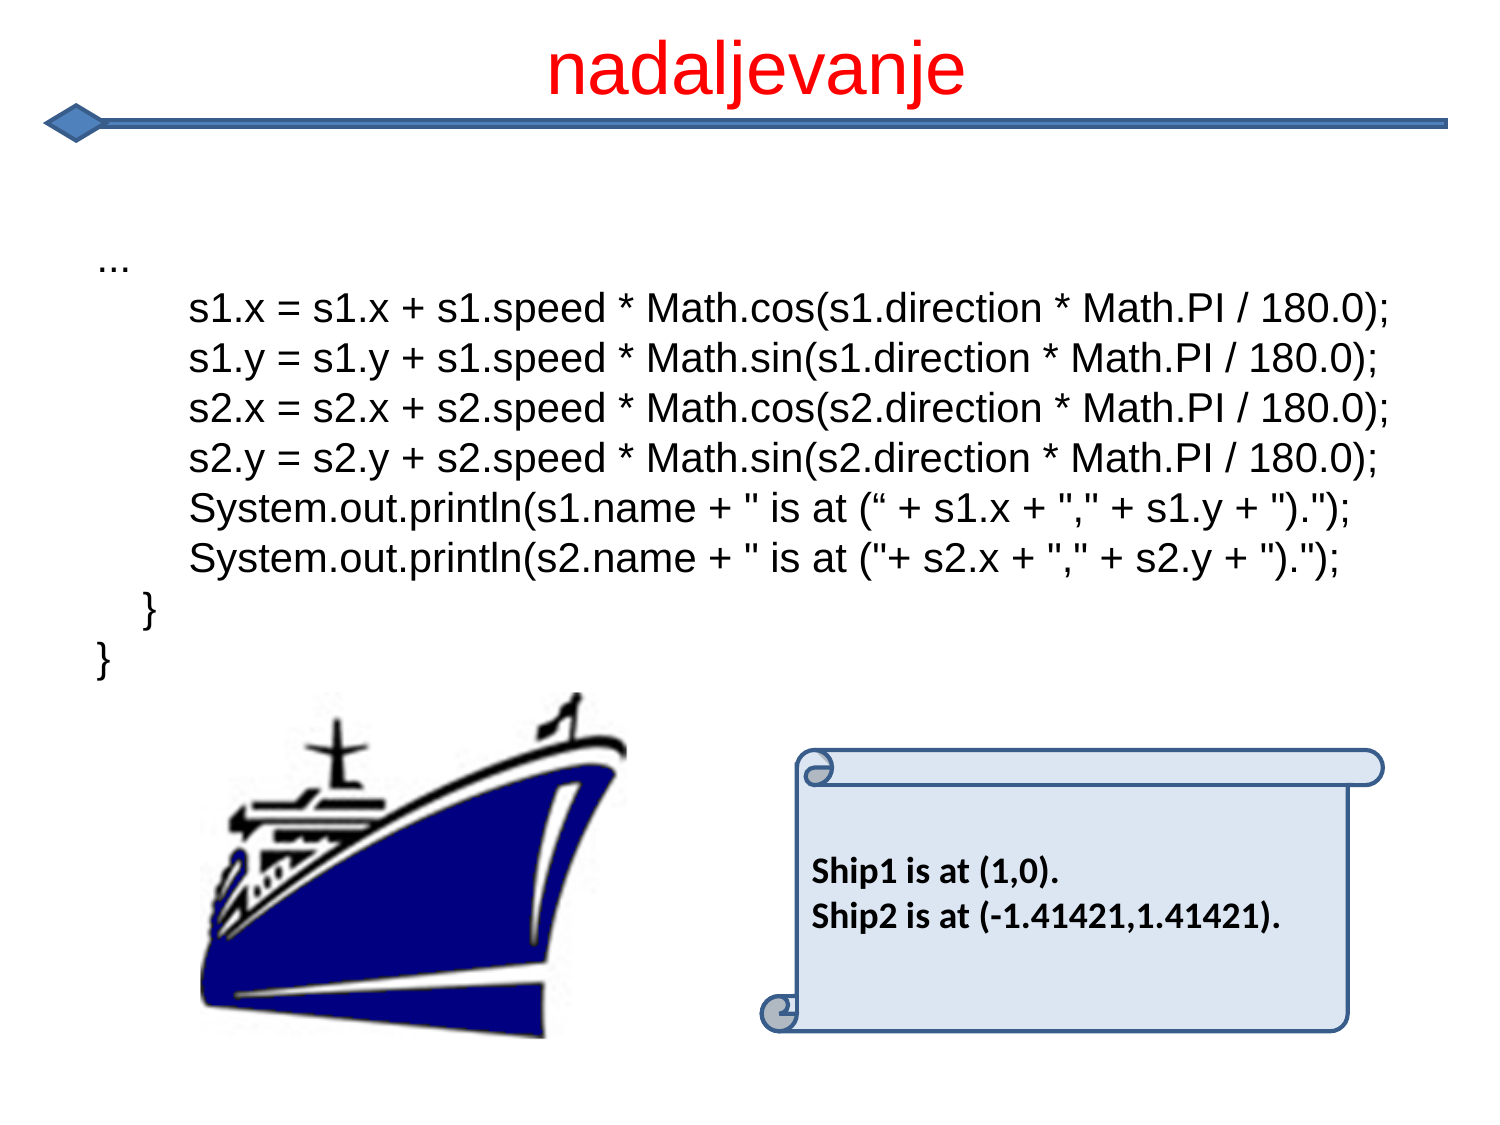

# nadaljevanje
...
 s1.x = s1.x + s1.speed * Math.cos(s1.direction * Math.PI / 180.0);
 s1.y = s1.y + s1.speed * Math.sin(s1.direction * Math.PI / 180.0);
 s2.x = s2.x + s2.speed * Math.cos(s2.direction * Math.PI / 180.0);
 s2.y = s2.y + s2.speed * Math.sin(s2.direction * Math.PI / 180.0);
 System.out.println(s1.name + " is at (“ + s1.x + "," + s1.y + ").");
 System.out.println(s2.name + " is at ("+ s2.x + "," + s2.y + ").");
 }
}
Ship1 is at (1,0).
Ship2 is at (-1.41421,1.41421).